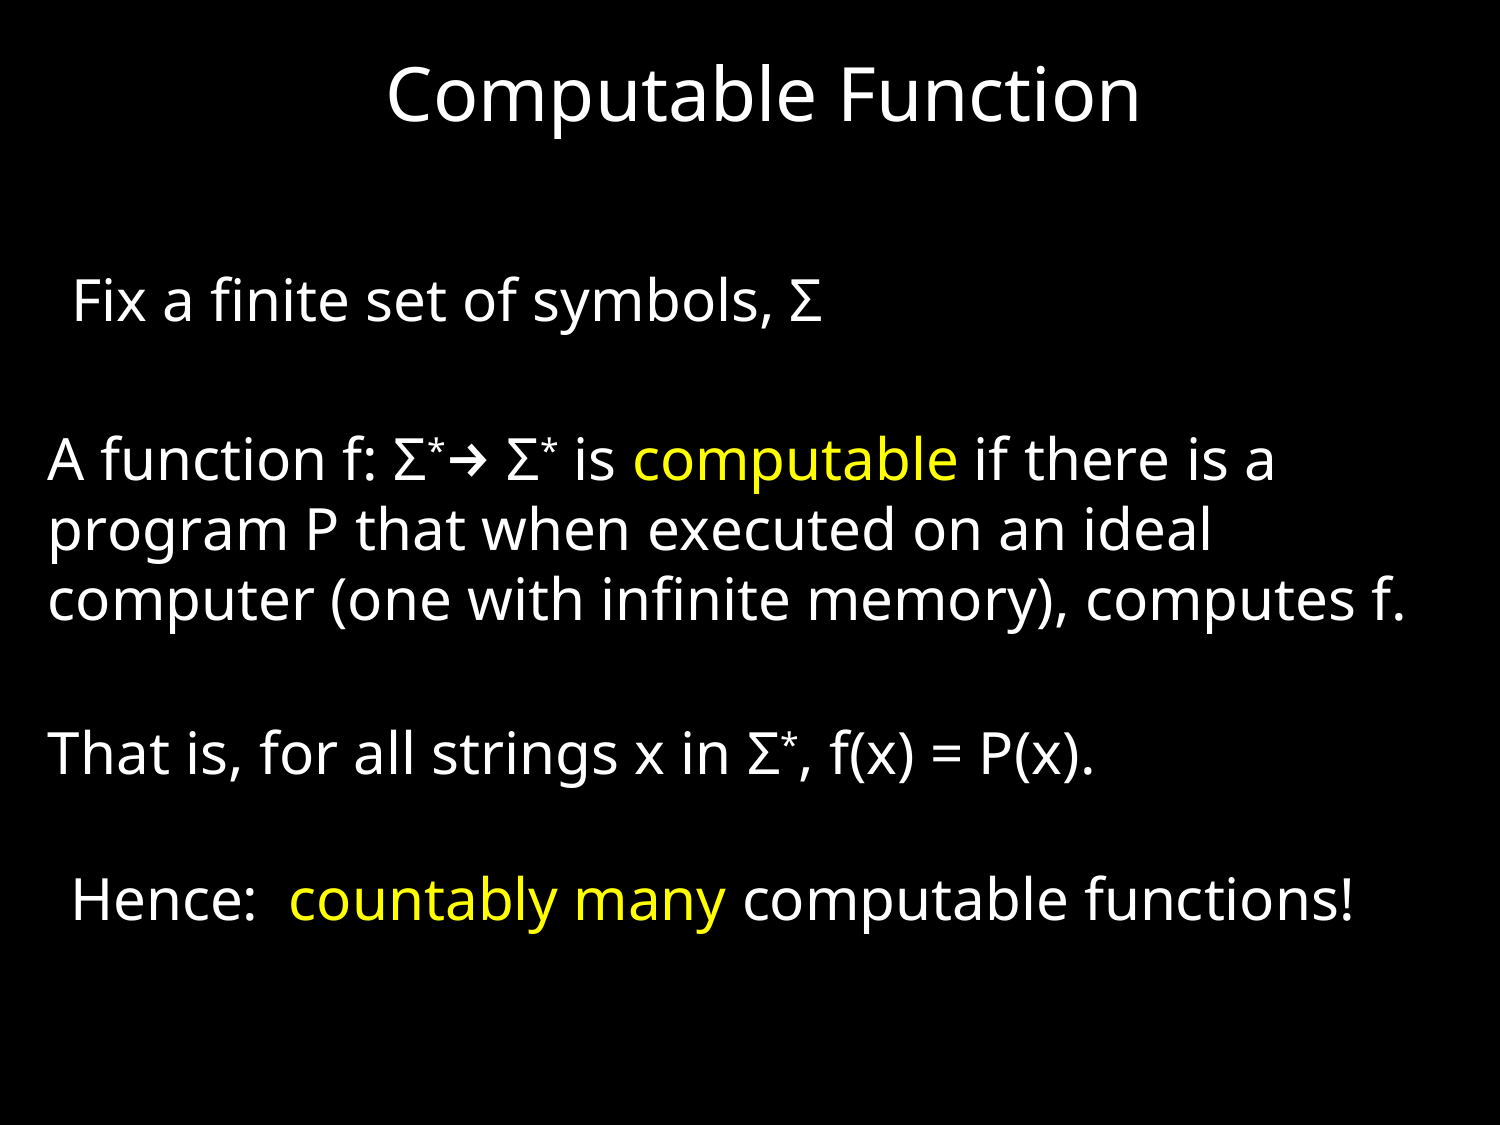

Computable Function
Fix a finite set of symbols, Σ
A function f: Σ*→ Σ* is computable if there is a program P that when executed on an ideal computer (one with infinite memory), computes f.
That is, for all strings x in Σ*, f(x) = P(x).
Hence: countably many computable functions!